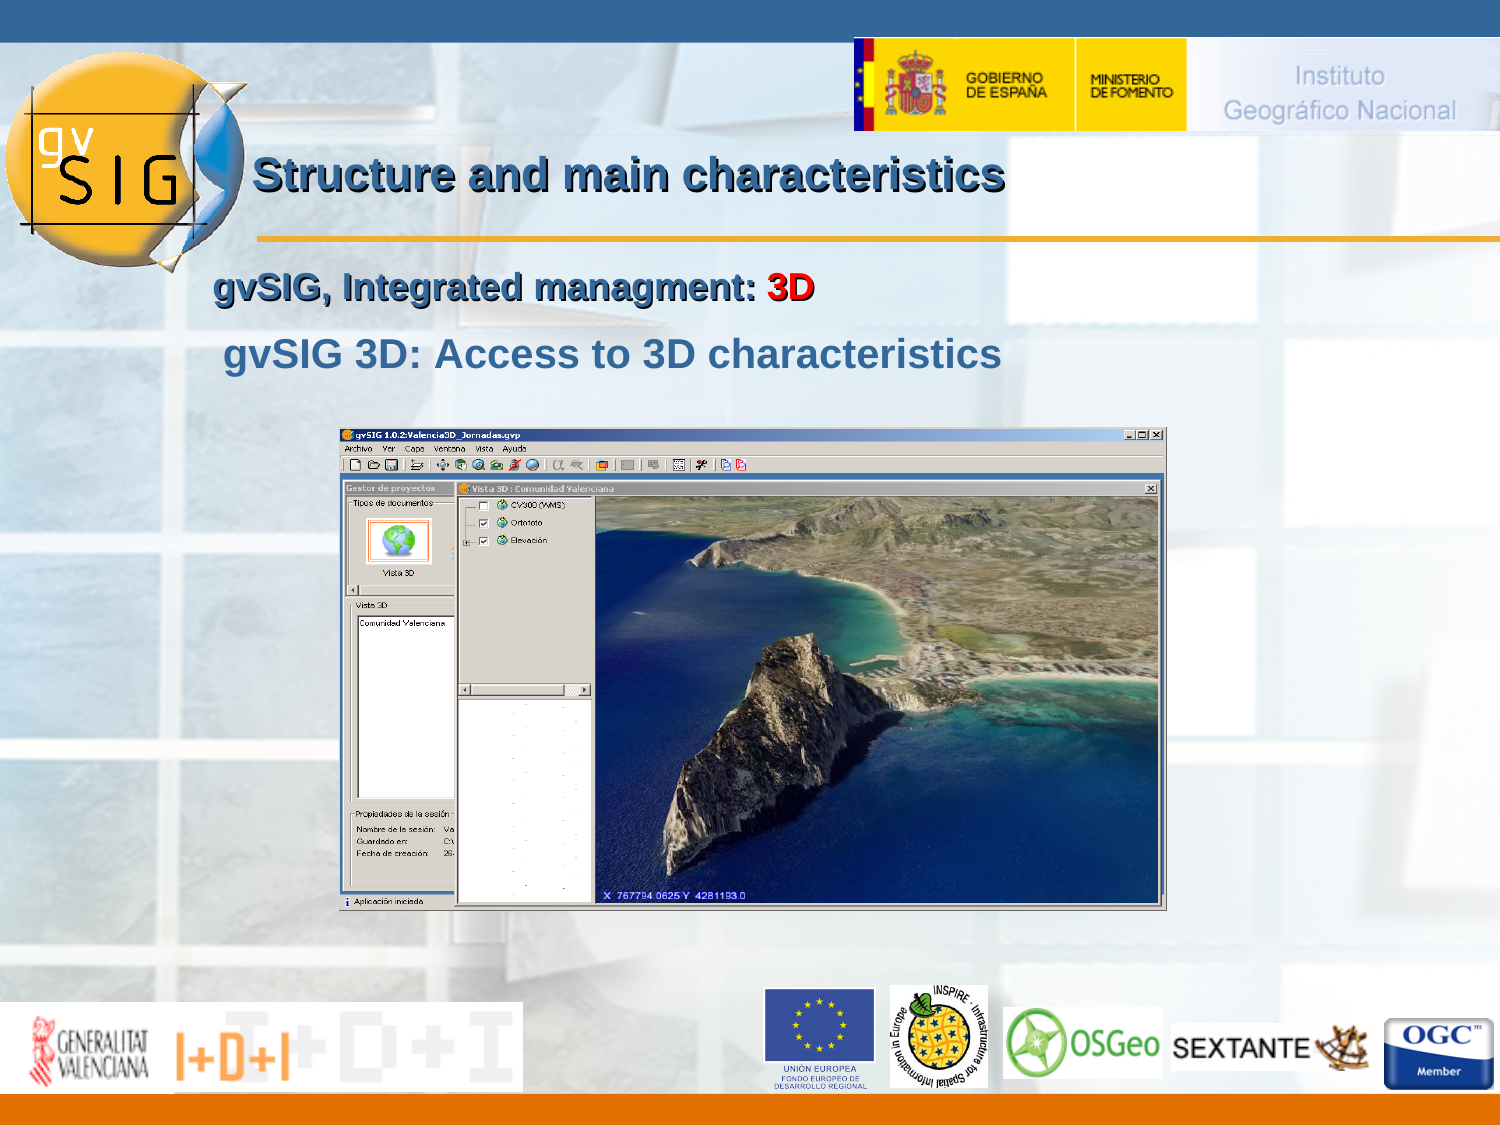

Structure and main characteristics
gvSIG, Integrated managment: 3D
gvSIG 3D: Access to 3D characteristics